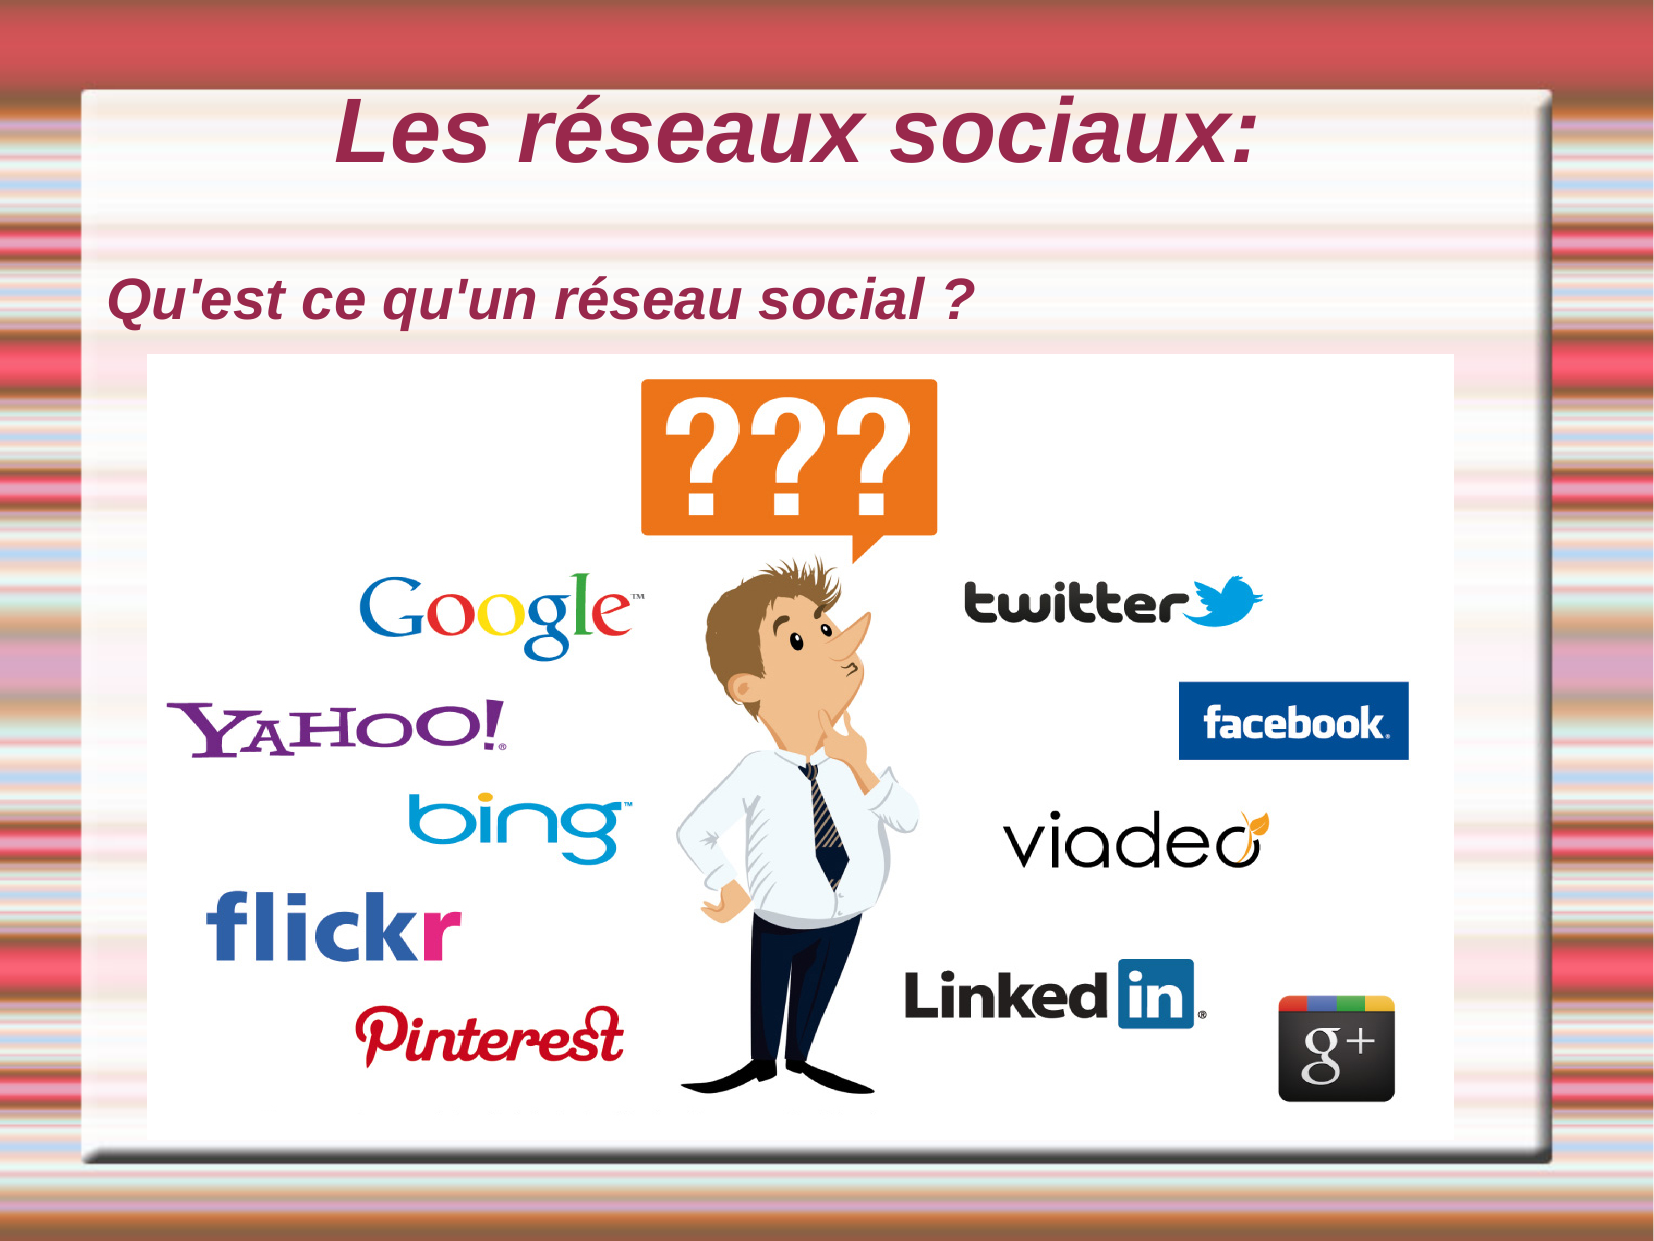

# Les réseaux sociaux: Qu'est ce qu'un réseau social ?